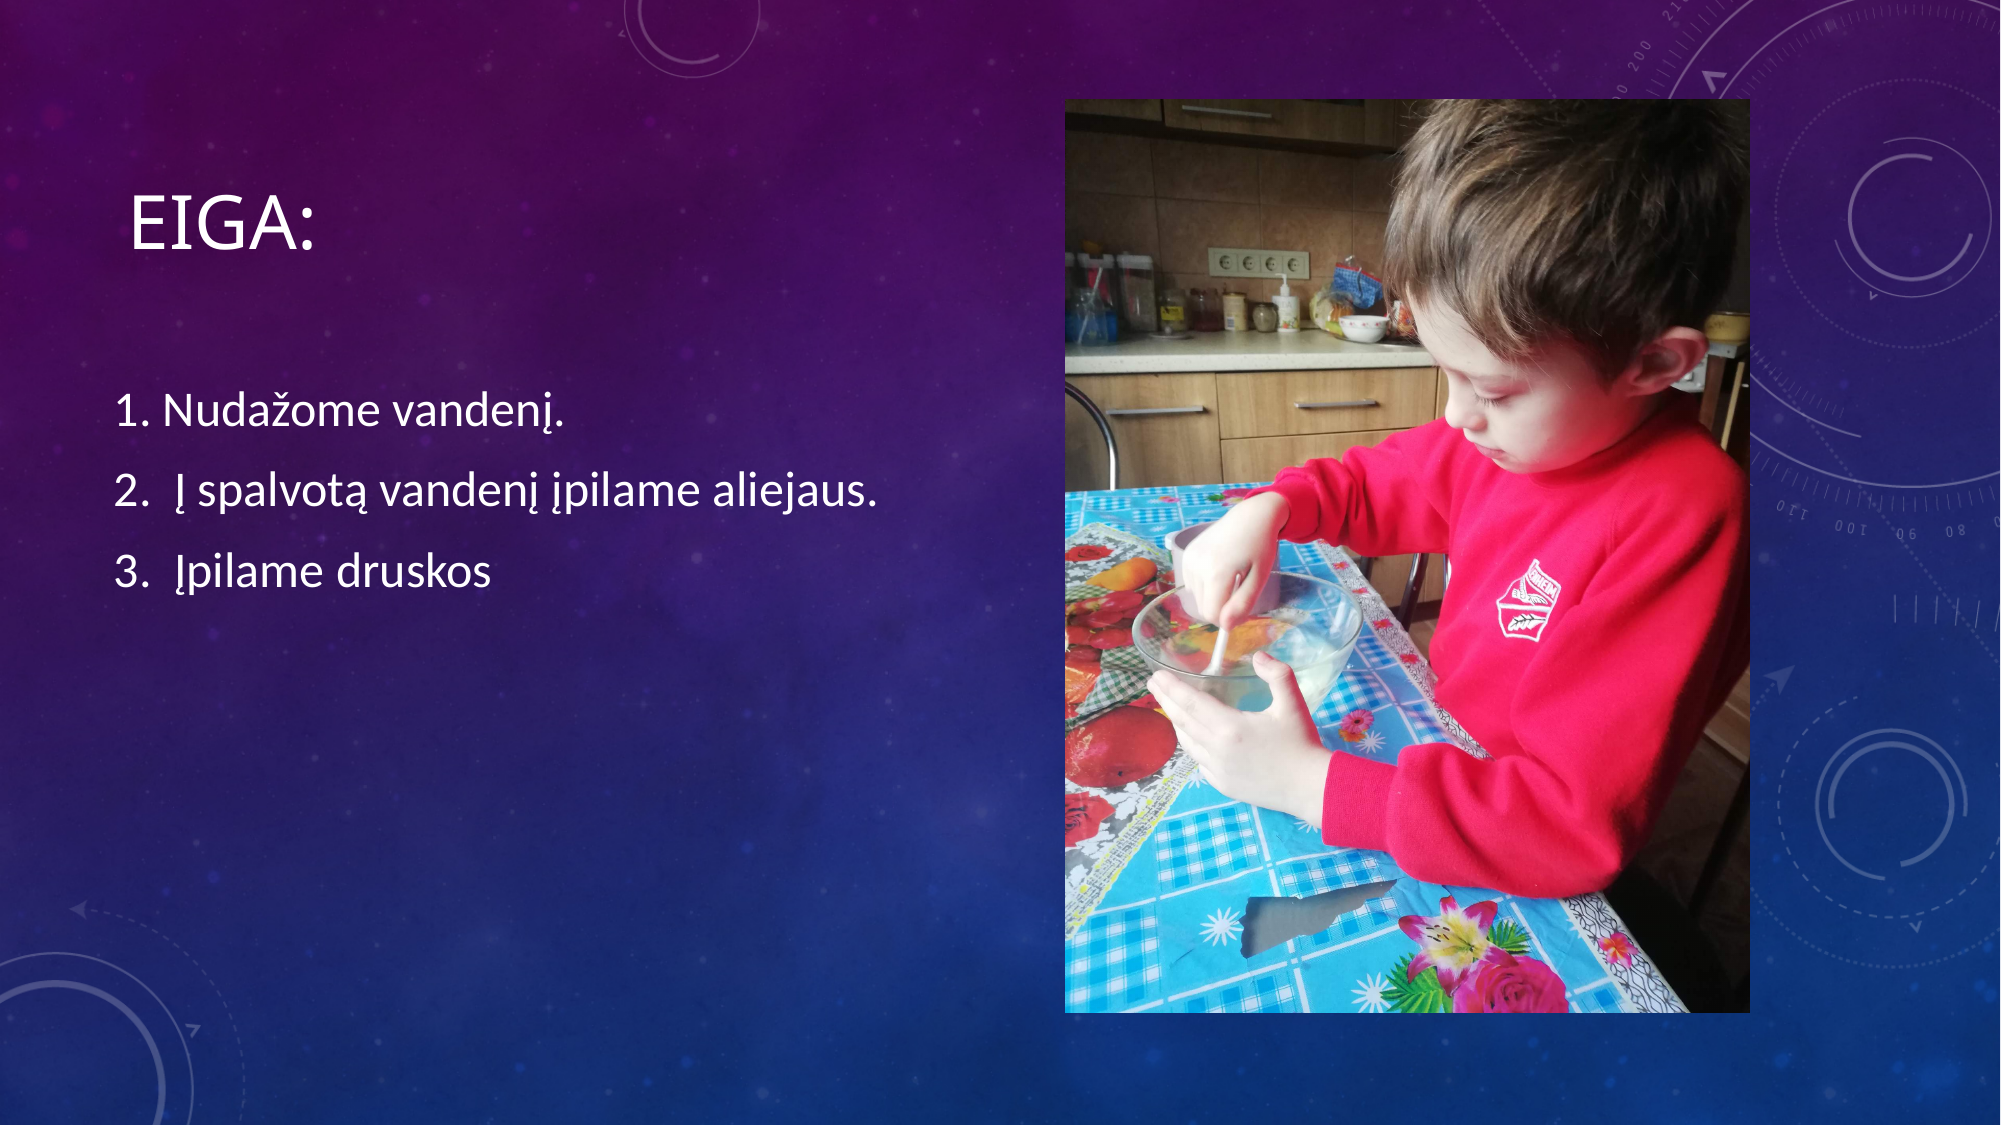

# Eiga:
 1. Nudažome vandenį.
 2. Į spalvotą vandenį įpilame aliejaus.
 3. Įpilame druskos